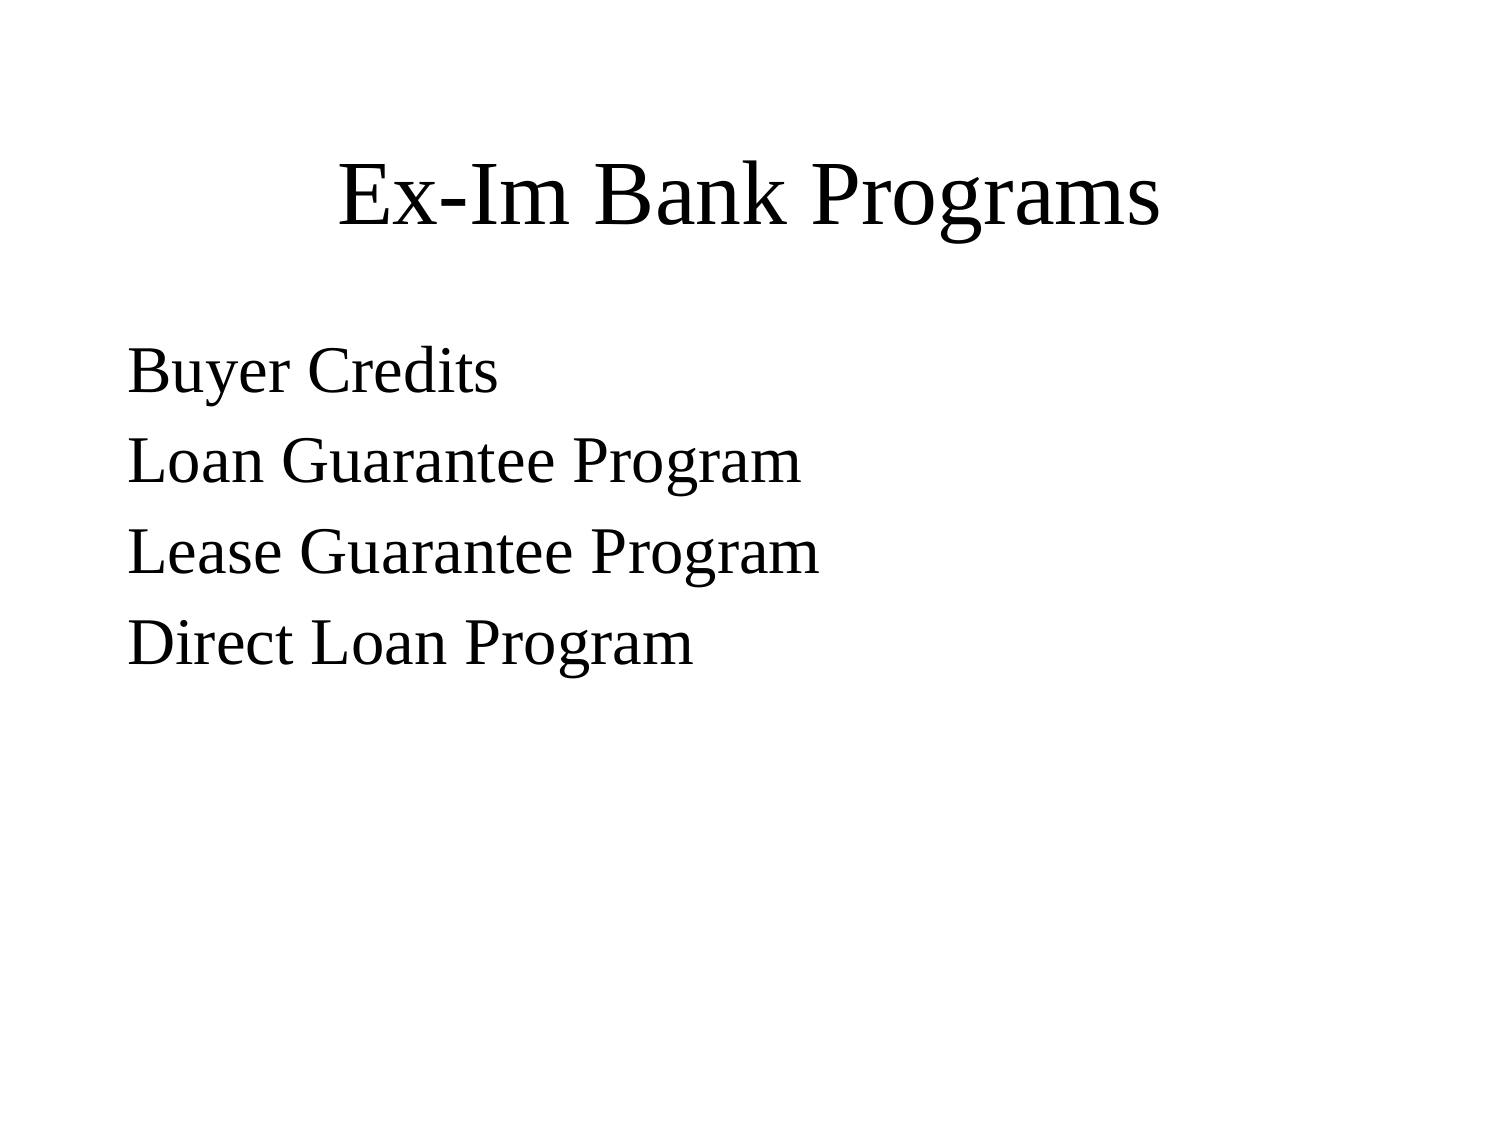

# Ex-Im Bank Programs
Buyer Credits
Loan Guarantee Program
Lease Guarantee Program
Direct Loan Program